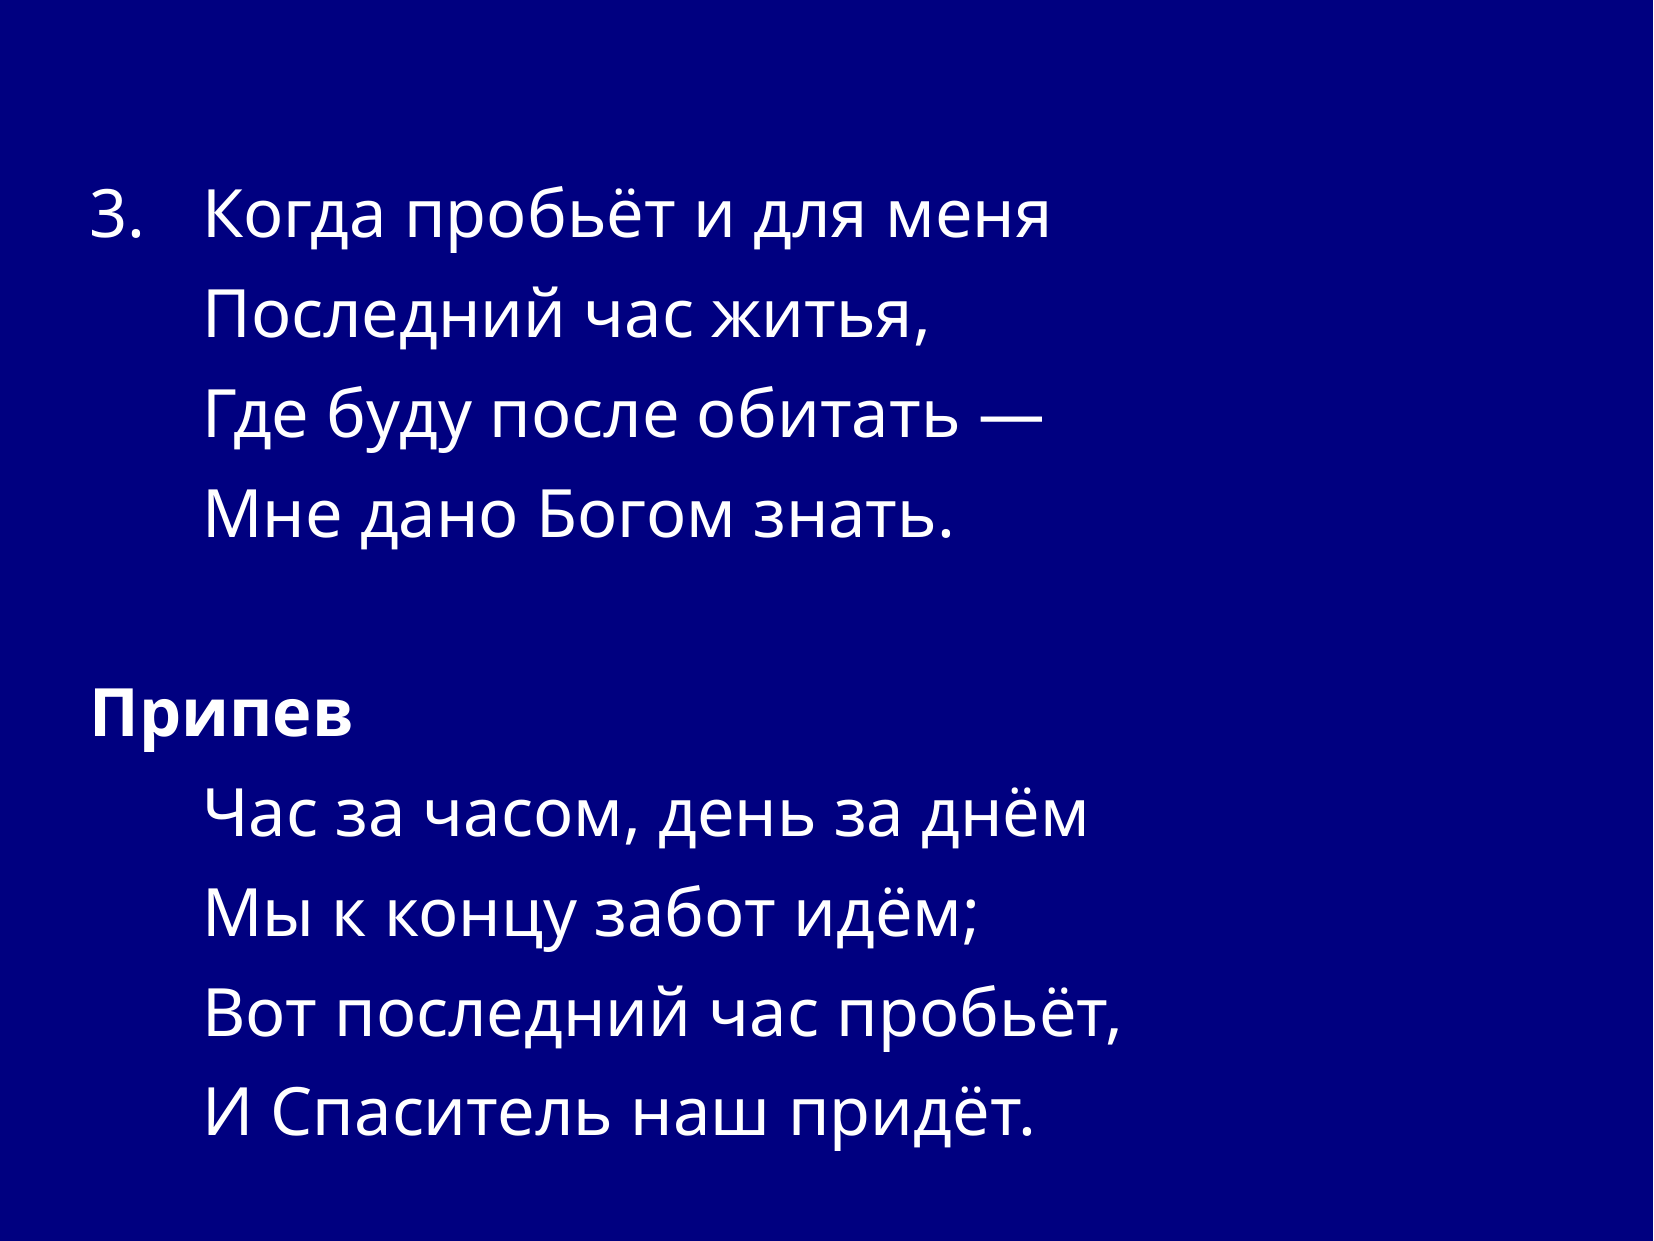

3.	Когда пробьёт и для меня
	Последний час житья,
	Где буду после обитать —
	Мне дано Богом знать.
Припев
	Час за часом, день за днём
	Мы к концу забот идём;
	Вот последний час пробьёт,
	И Спаситель наш придёт.